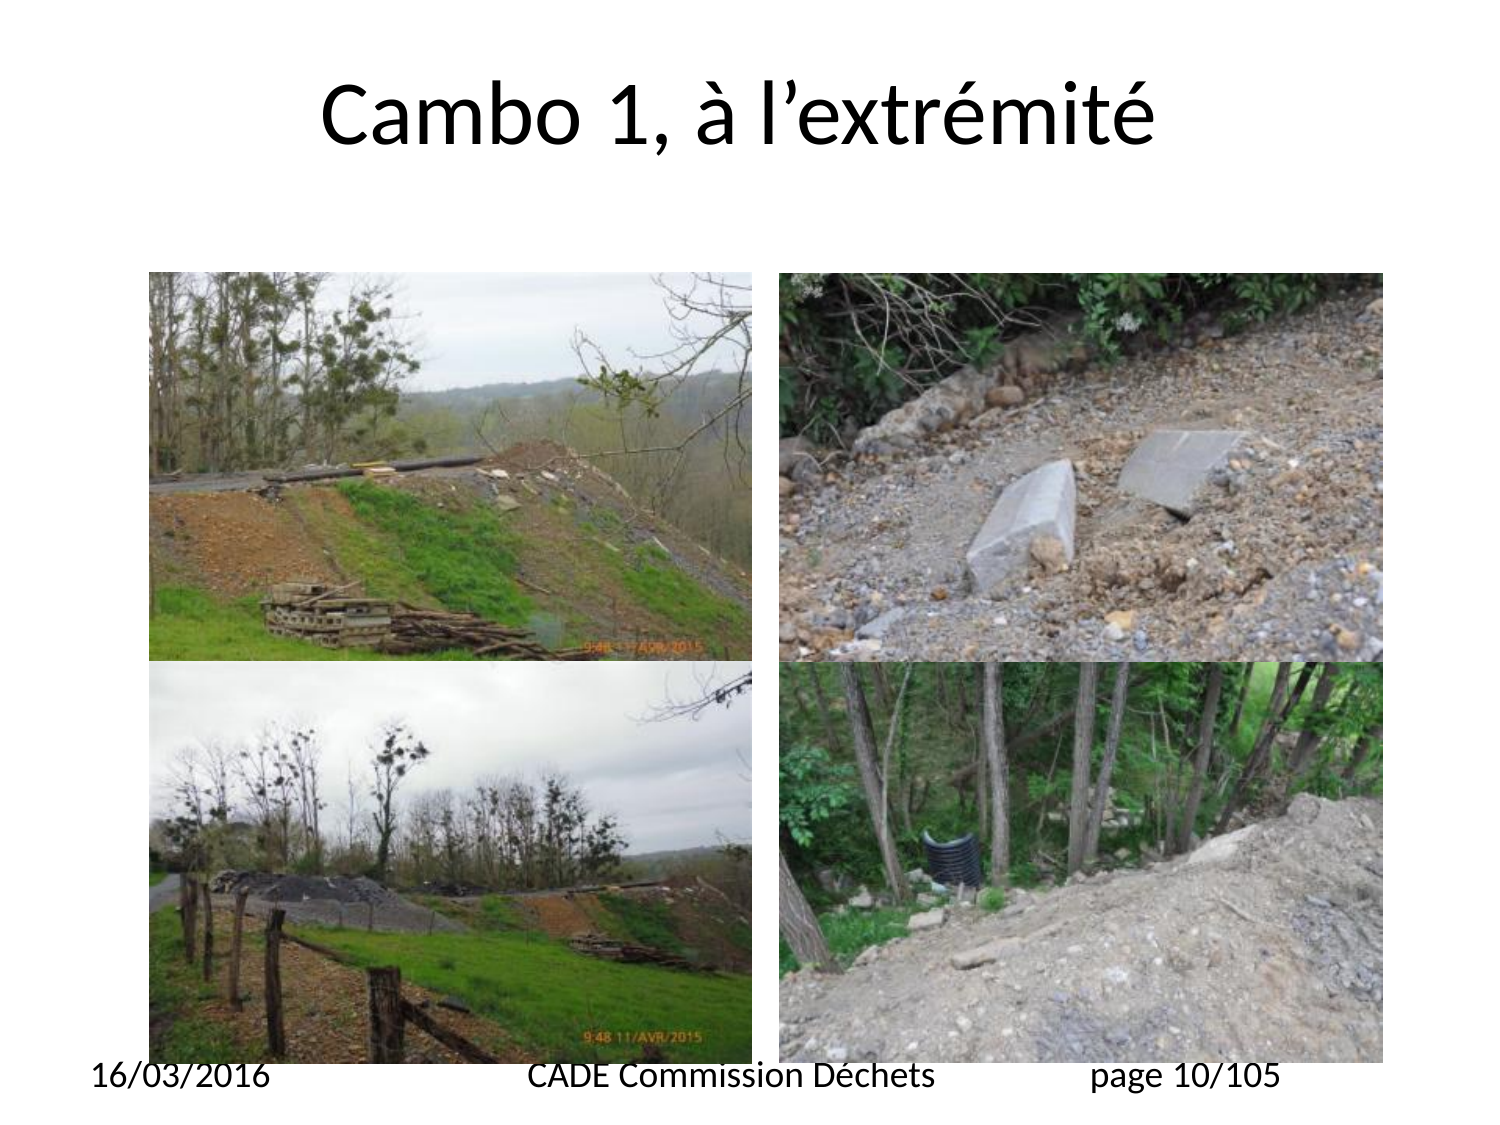

# Cambo 1, à l’extrémité
16/03/2016
CADE Commission Déchets
page /105